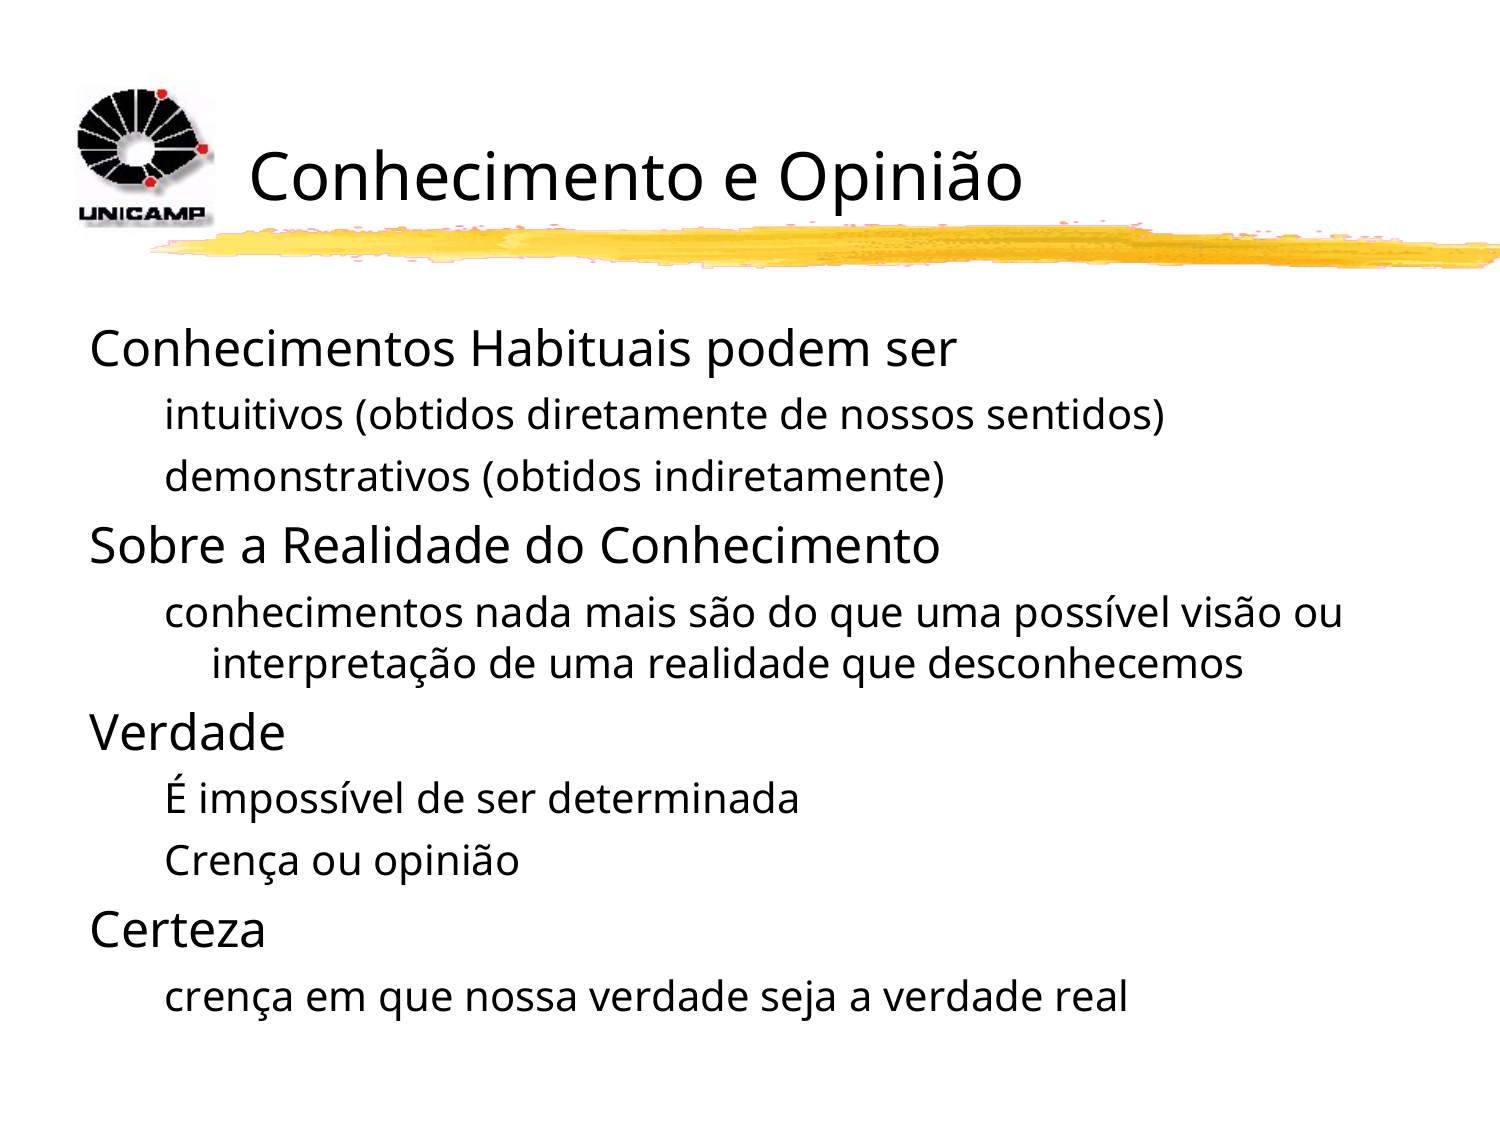

# Conhecimento e Opinião
Conhecimentos Habituais podem ser
intuitivos (obtidos diretamente de nossos sentidos)
demonstrativos (obtidos indiretamente)
Sobre a Realidade do Conhecimento
conhecimentos nada mais são do que uma possível visão ou interpretação de uma realidade que desconhecemos
Verdade
É impossível de ser determinada
Crença ou opinião
Certeza
crença em que nossa verdade seja a verdade real